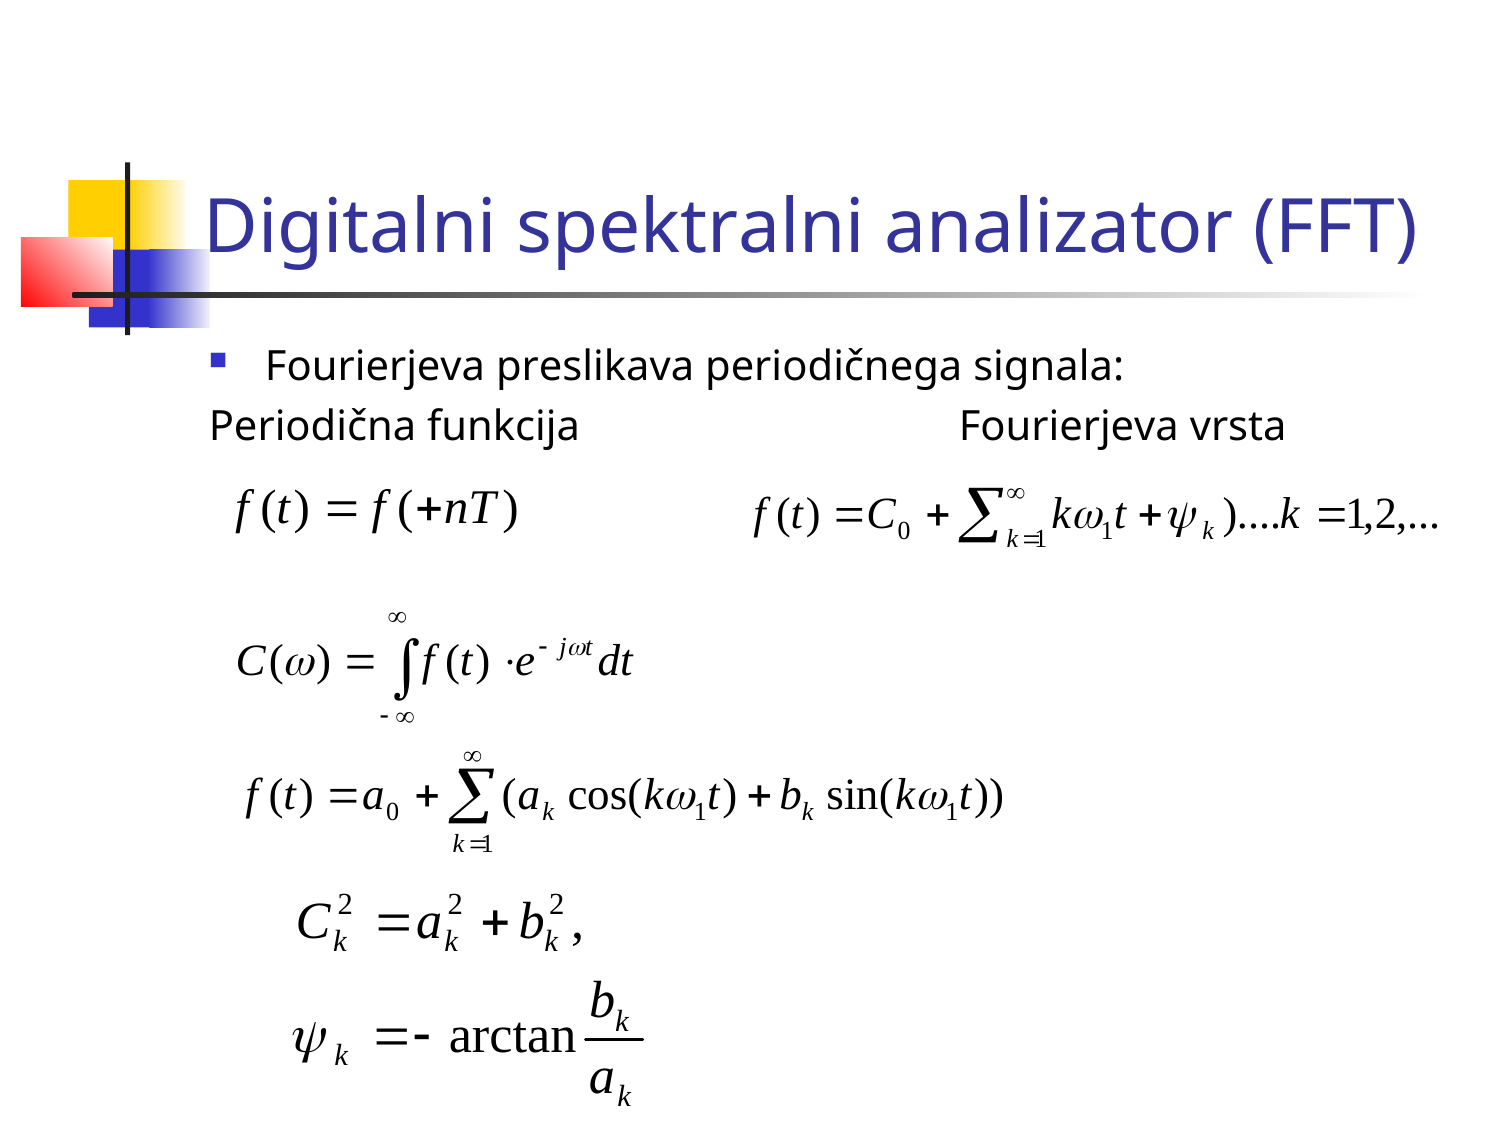

# Digitalni spektralni analizator (FFT)
Fourierjeva preslikava periodičnega signala:
Periodična funkcija 	Fourierjeva vrsta